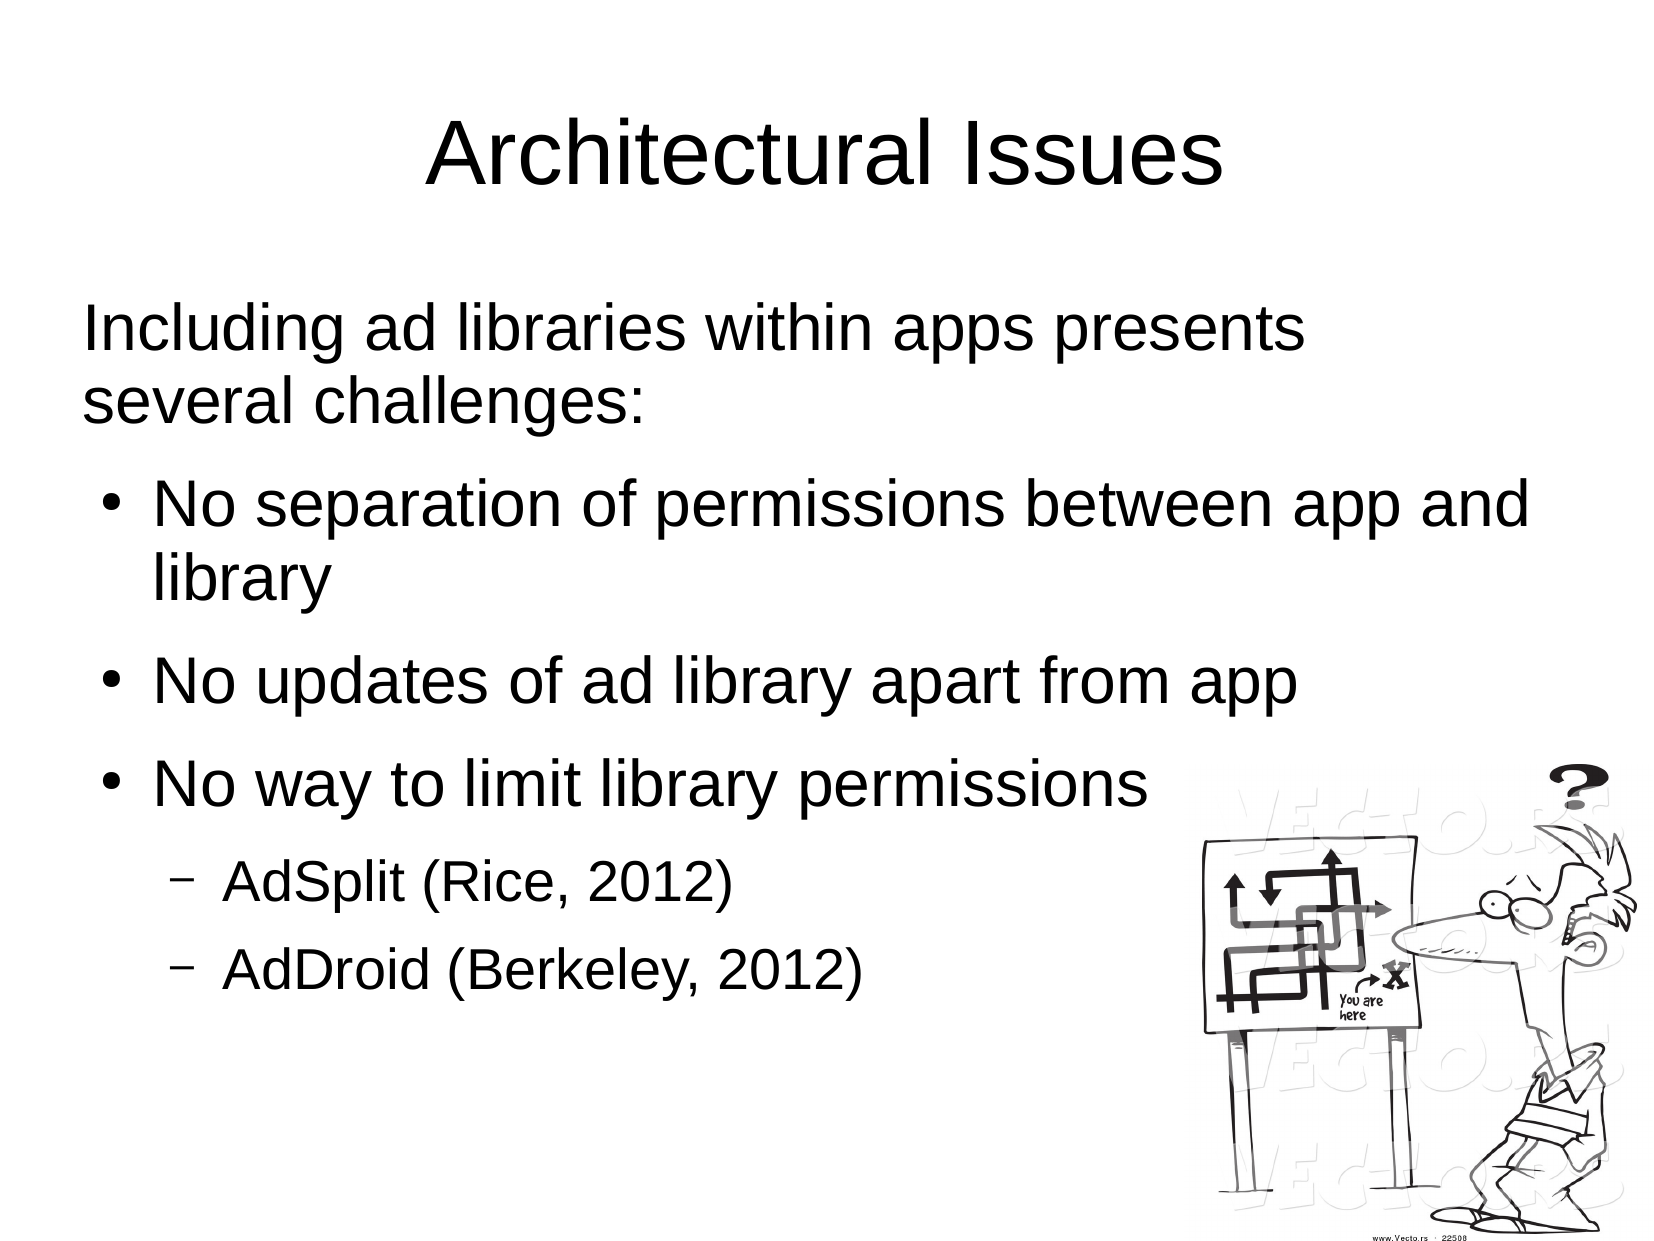

# Architectural Issues
Including ad libraries within apps presents several challenges:
No separation of permissions between app and library
No updates of ad library apart from app
No way to limit library permissions
AdSplit (Rice, 2012)
AdDroid (Berkeley, 2012)